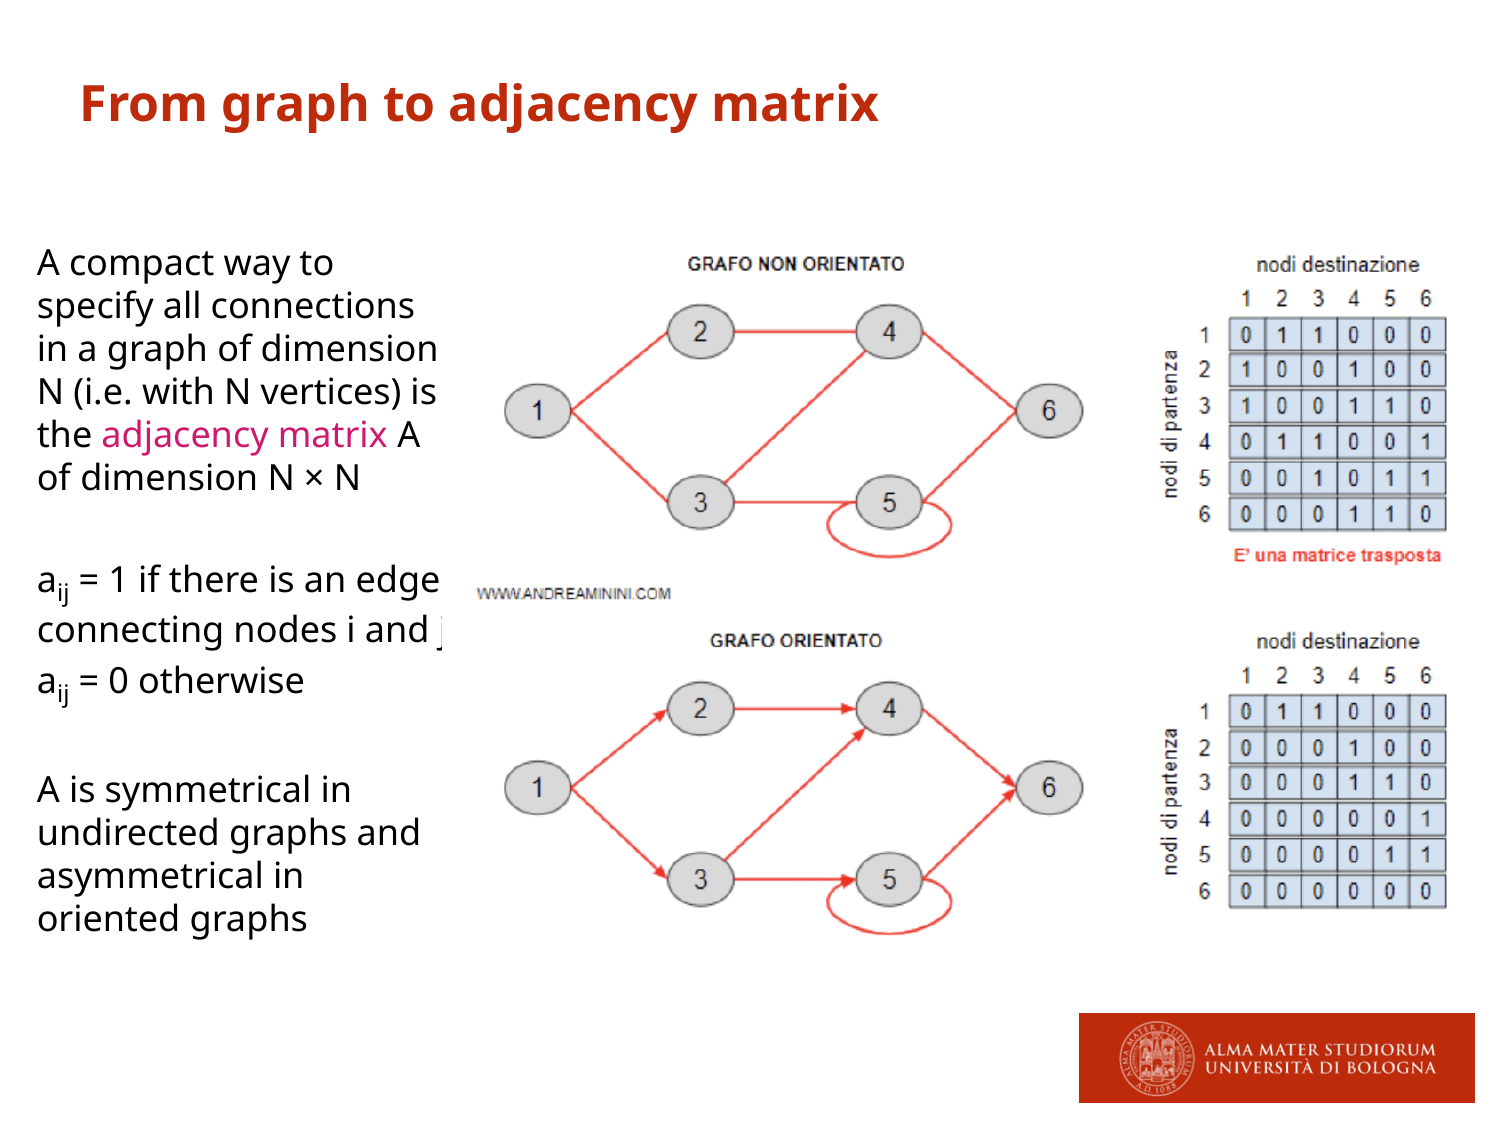

# From graph to adjacency matrix
A compact way to specify all connections in a graph of dimension N (i.e. with N vertices) is the adjacency matrix A of dimension N × N
aij = 1 if there is an edge connecting nodes i and j
aij = 0 otherwise
A is symmetrical in undirected graphs and asymmetrical in oriented graphs